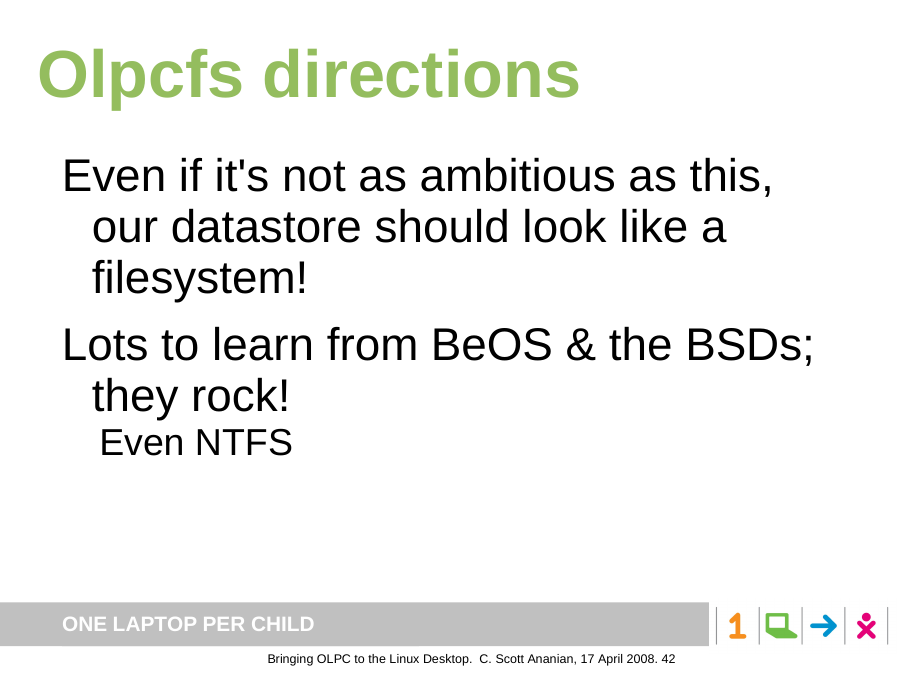

# Olpcfs directions
Even if it's not as ambitious as this, our datastore should look like a filesystem!
Lots to learn from BeOS & the BSDs; they rock!
Even NTFS